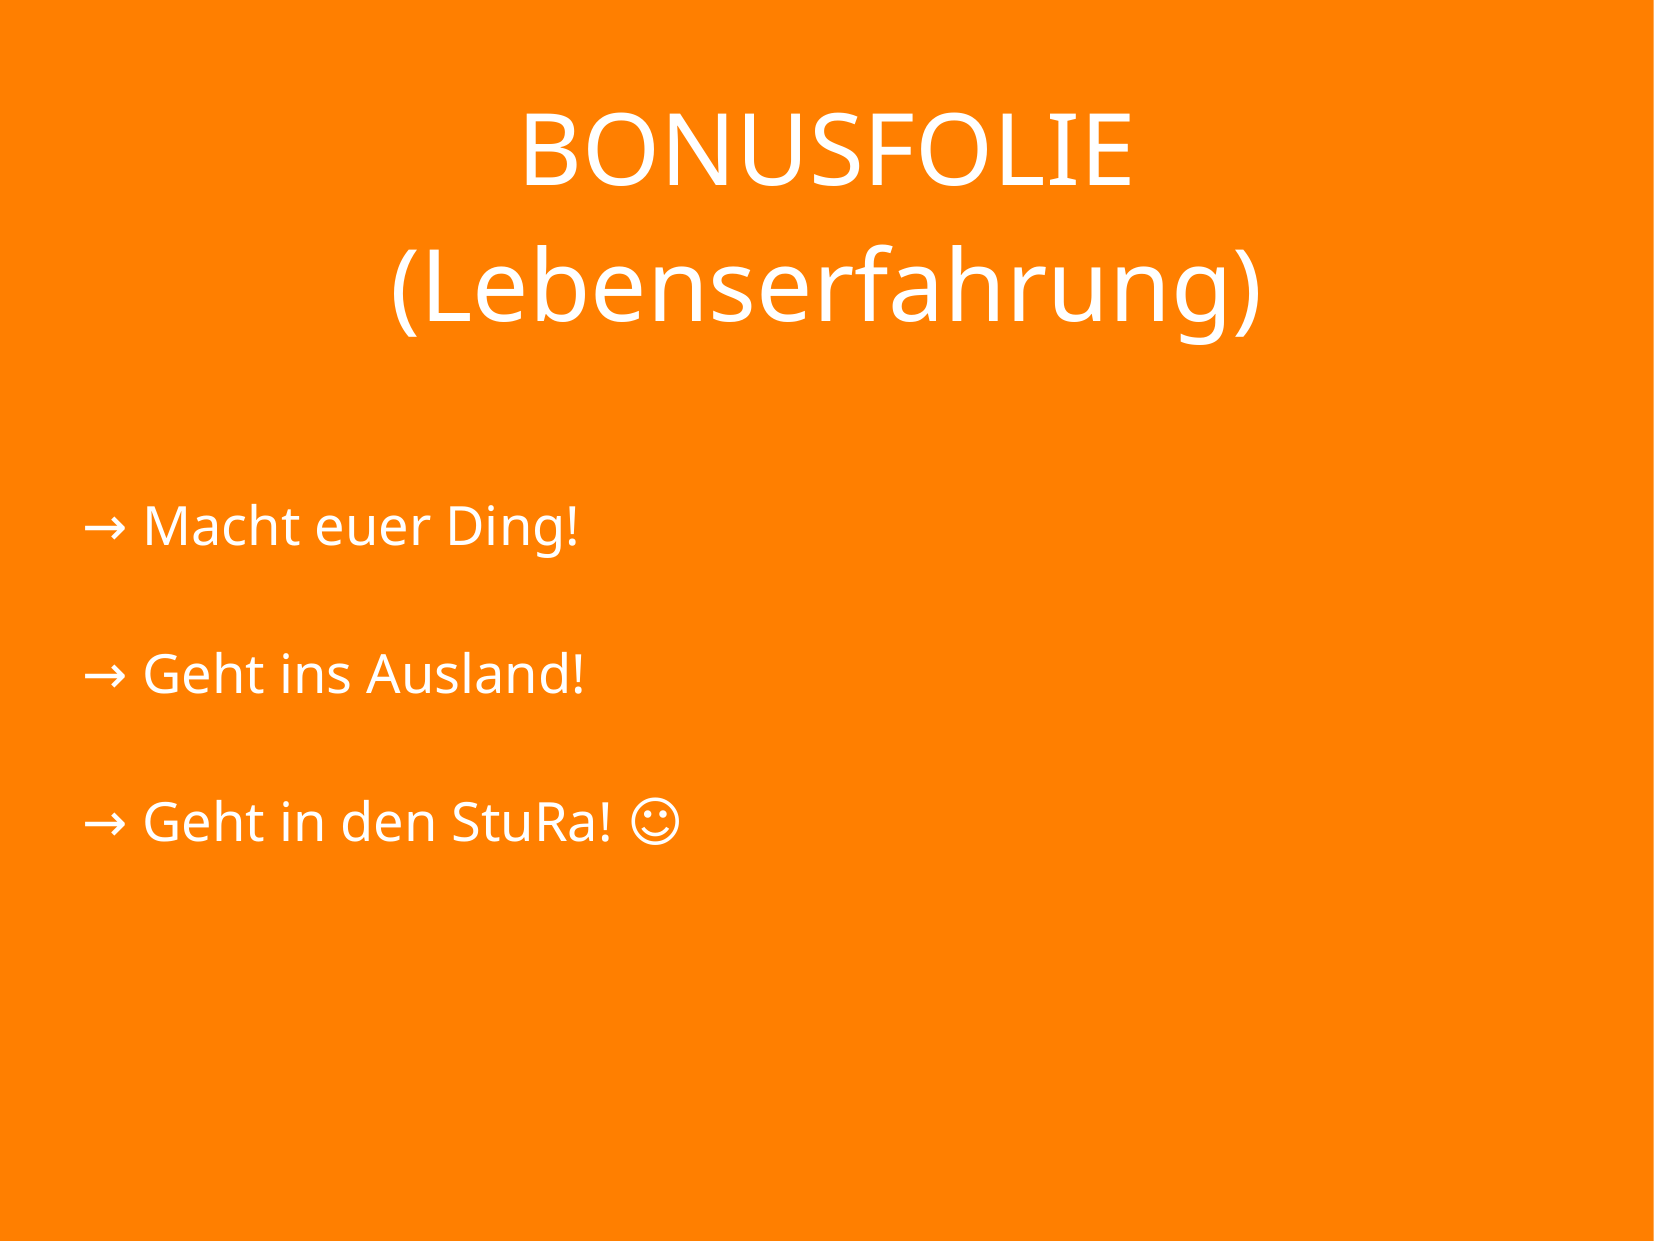

# BONUSFOLIE
(Lebenserfahrung)
→ Macht euer Ding!
→ Geht ins Ausland!
→ Geht in den StuRa! ☺